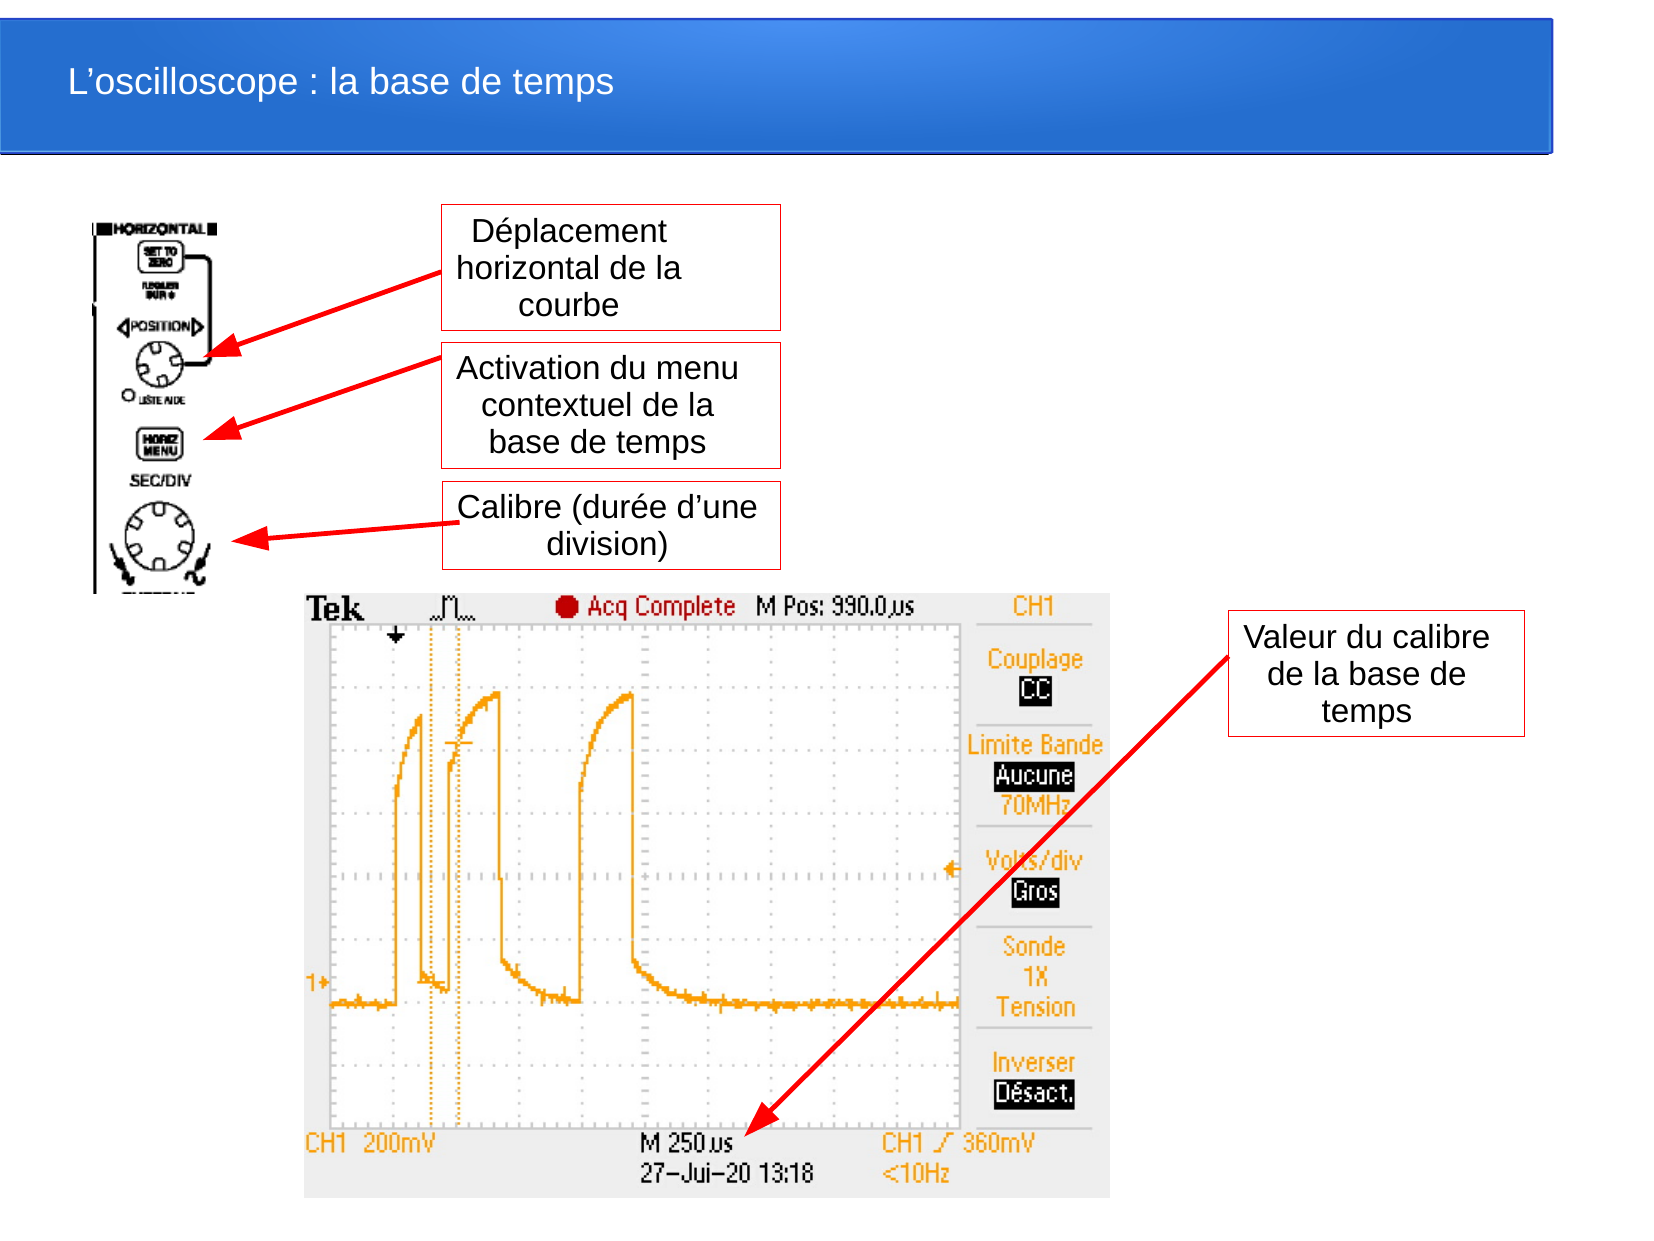

L’oscilloscope : la base de temps
Déplacement horizontal de la courbe
Activation du menu contextuel de la base de temps
Calibre (durée d’une division)
Valeur du calibre de la base de temps